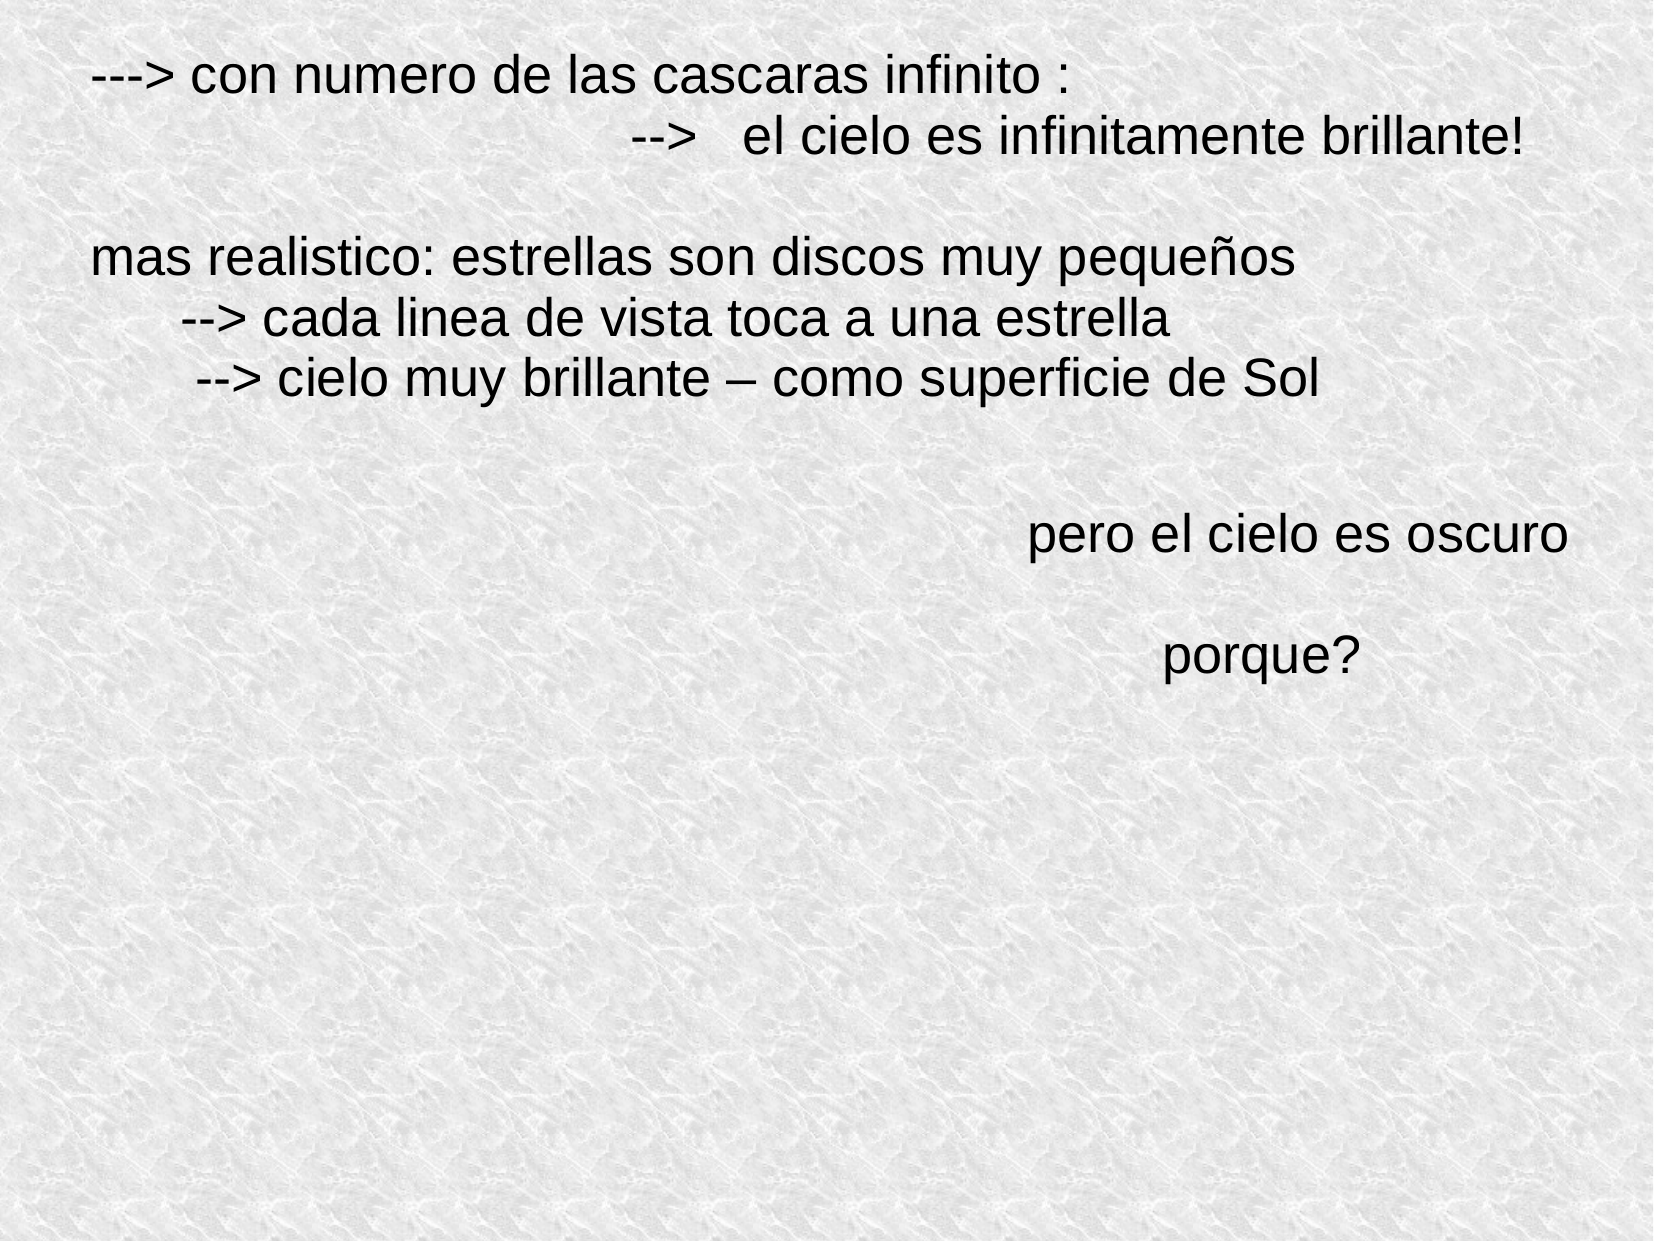

---> con numero de las cascaras infinito :
 --> el cielo es infinitamente brillante!
mas realistico: estrellas son discos muy pequeños
 --> cada linea de vista toca a una estrella
 --> cielo muy brillante – como superficie de Sol
pero el cielo es oscuro
 porque?